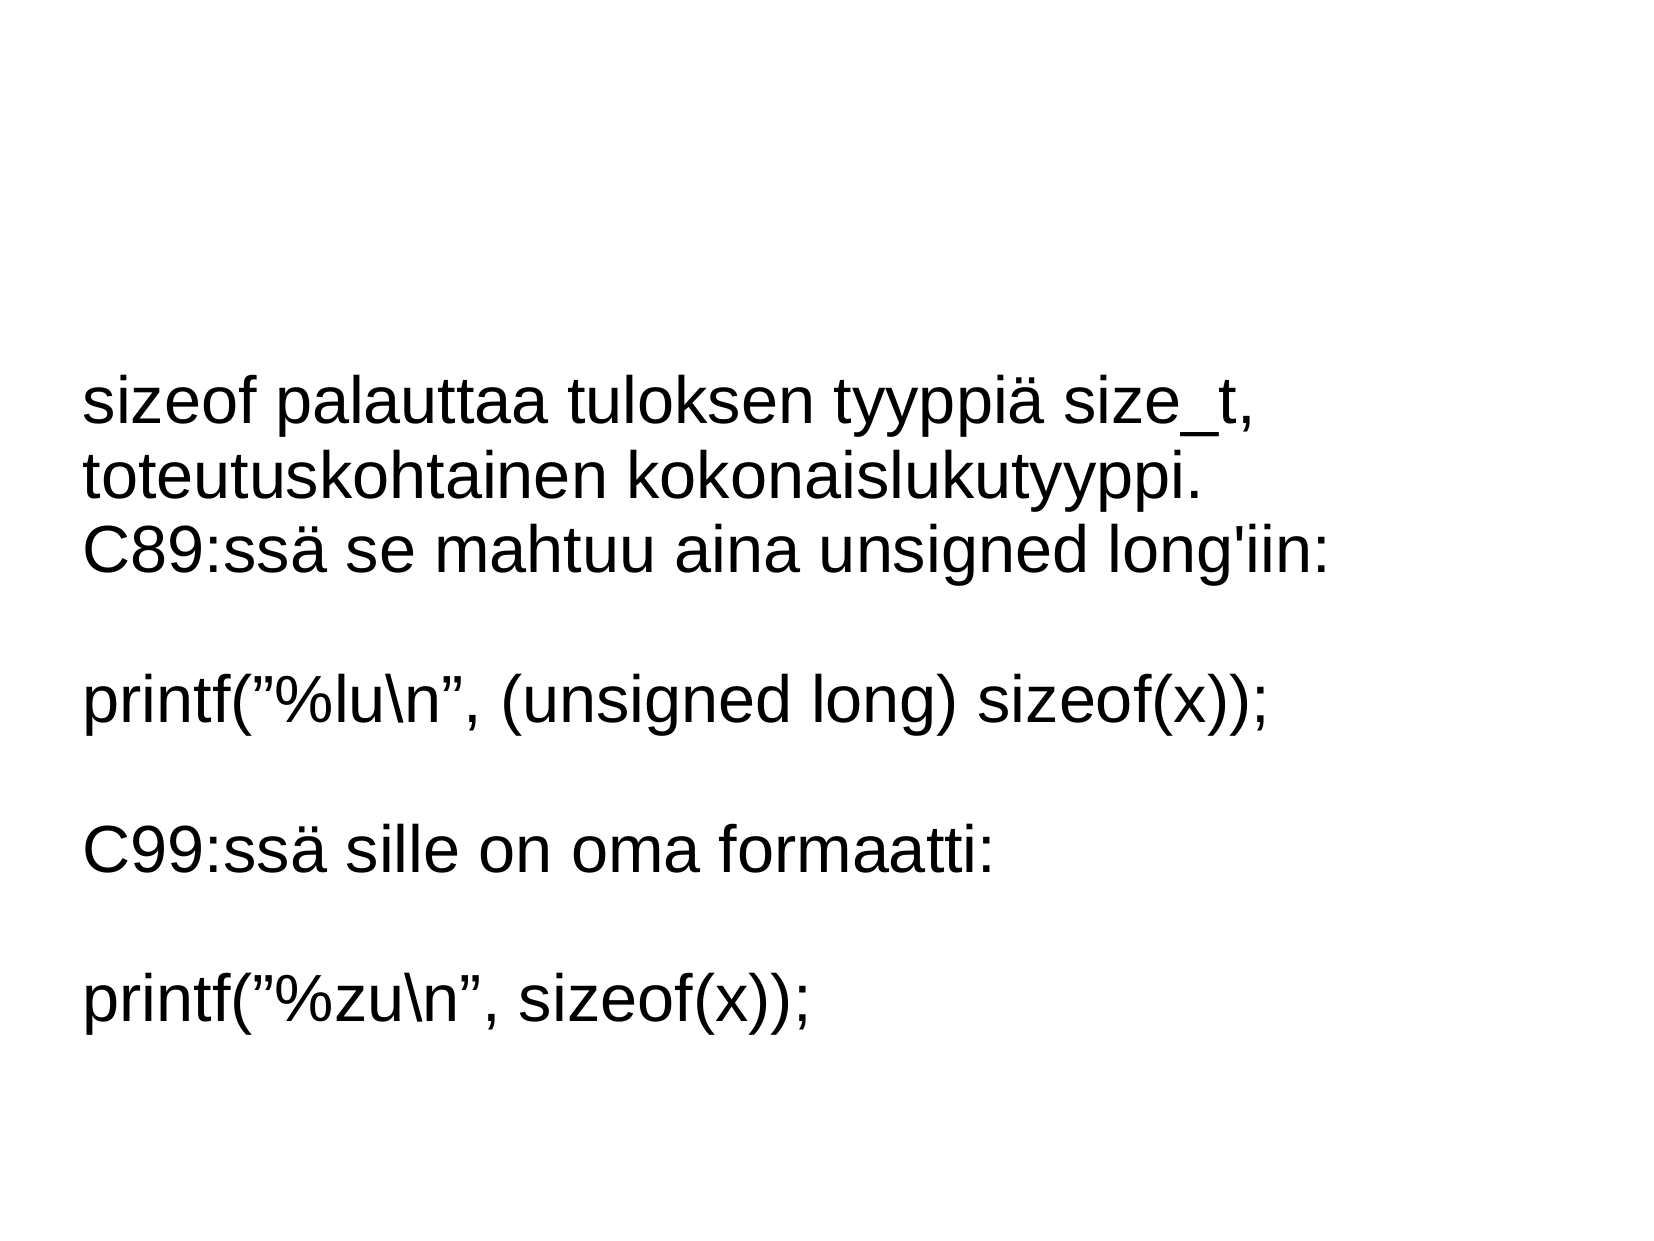

sizeof palauttaa tuloksen tyyppiä size_t, toteutuskohtainen kokonaislukutyyppi.
C89:ssä se mahtuu aina unsigned long'iin:
printf(”%lu\n”, (unsigned long) sizeof(x));
C99:ssä sille on oma formaatti:
printf(”%zu\n”, sizeof(x));